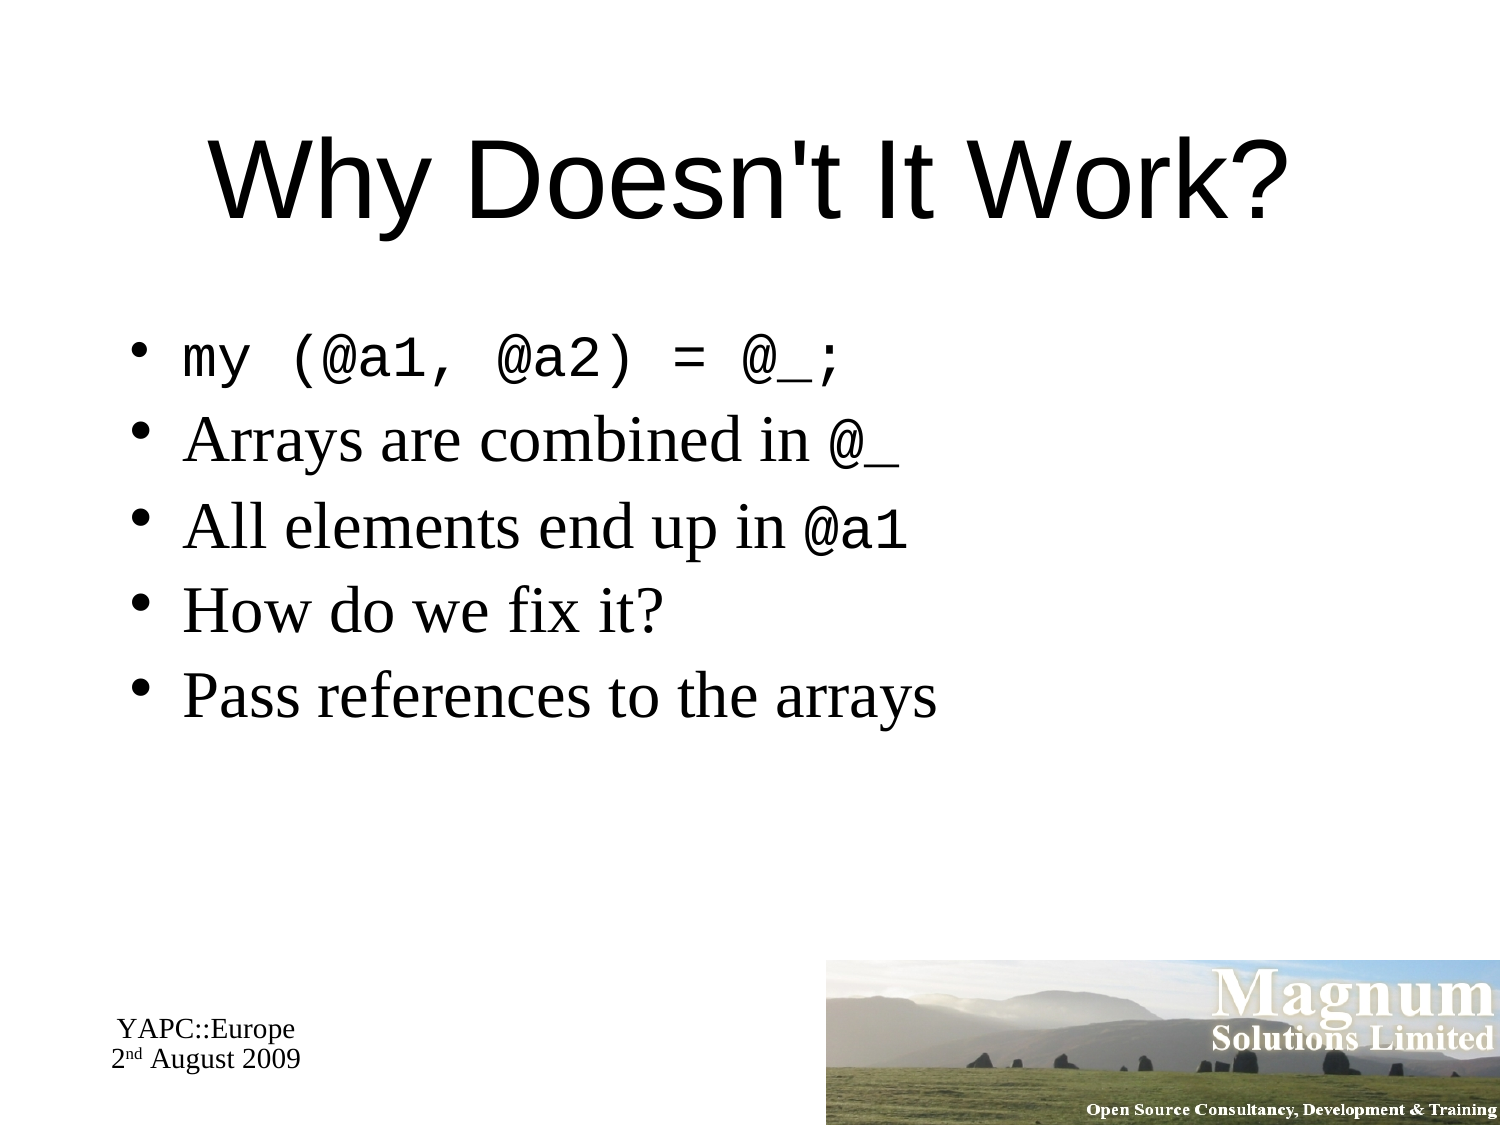

# Why Doesn't It Work?
my (@a1, @a2) = @_;
Arrays are combined in @_
All elements end up in @a1
How do we fix it?
Pass references to the arrays